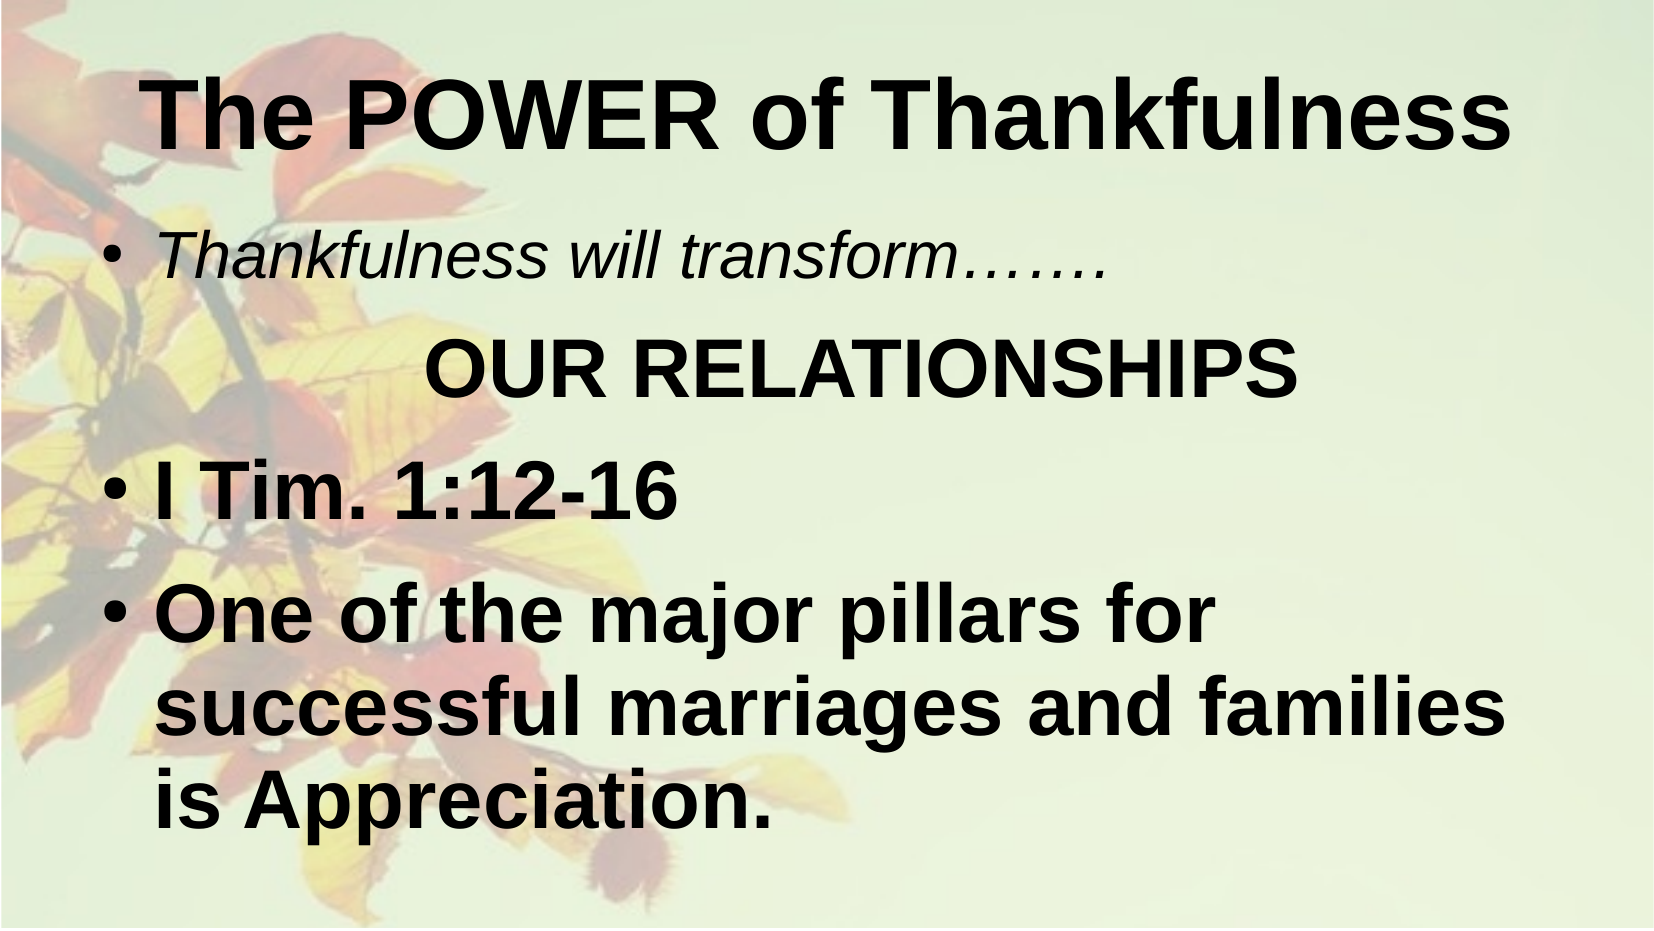

# The POWER of Thankfulness
Thankfulness will transform…….
OUR RELATIONSHIPS
I Tim. 1:12-16
One of the major pillars for successful marriages and families is Appreciation.